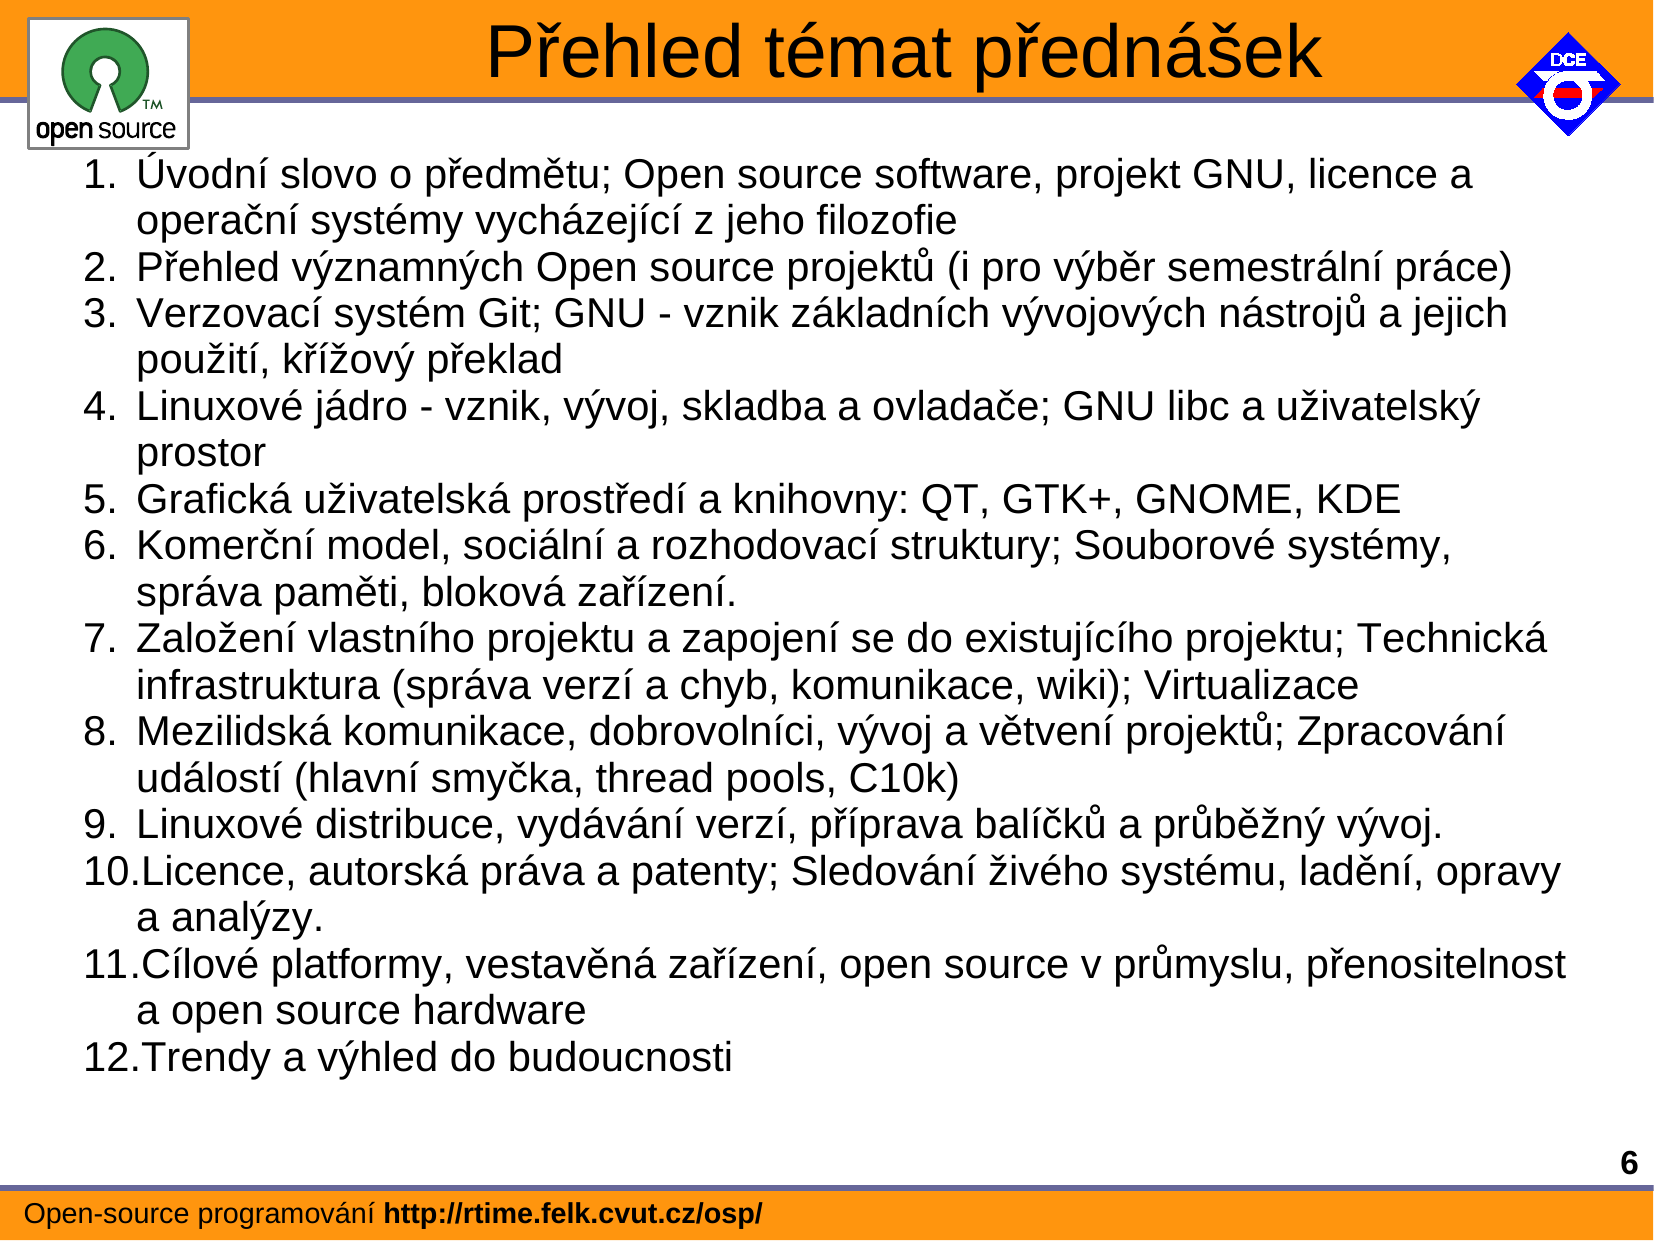

# Přehled témat přednášek
Úvodní slovo o předmětu; Open source software, projekt GNU, licence a operační systémy vycházející z jeho filozofie
Přehled významných Open source projektů (i pro výběr semestrální práce)
Verzovací systém Git; GNU - vznik základních vývojových nástrojů a jejich použití, křížový překlad
Linuxové jádro - vznik, vývoj, skladba a ovladače; GNU libc a uživatelský prostor
Grafická uživatelská prostředí a knihovny: QT, GTK+, GNOME, KDE
Komerční model, sociální a rozhodovací struktury; Souborové systémy, správa paměti, bloková zařízení.
Založení vlastního projektu a zapojení se do existujícího projektu; Technická infrastruktura (správa verzí a chyb, komunikace, wiki); Virtualizace
Mezilidská komunikace, dobrovolníci, vývoj a větvení projektů; Zpracování událostí (hlavní smyčka, thread pools, C10k)
Linuxové distribuce, vydávání verzí, příprava balíčků a průběžný vývoj.
Licence, autorská práva a patenty; Sledování živého systému, ladění, opravy a analýzy.
Cílové platformy, vestavěná zařízení, open source v průmyslu, přenositelnost a open source hardware
Trendy a výhled do budoucnosti